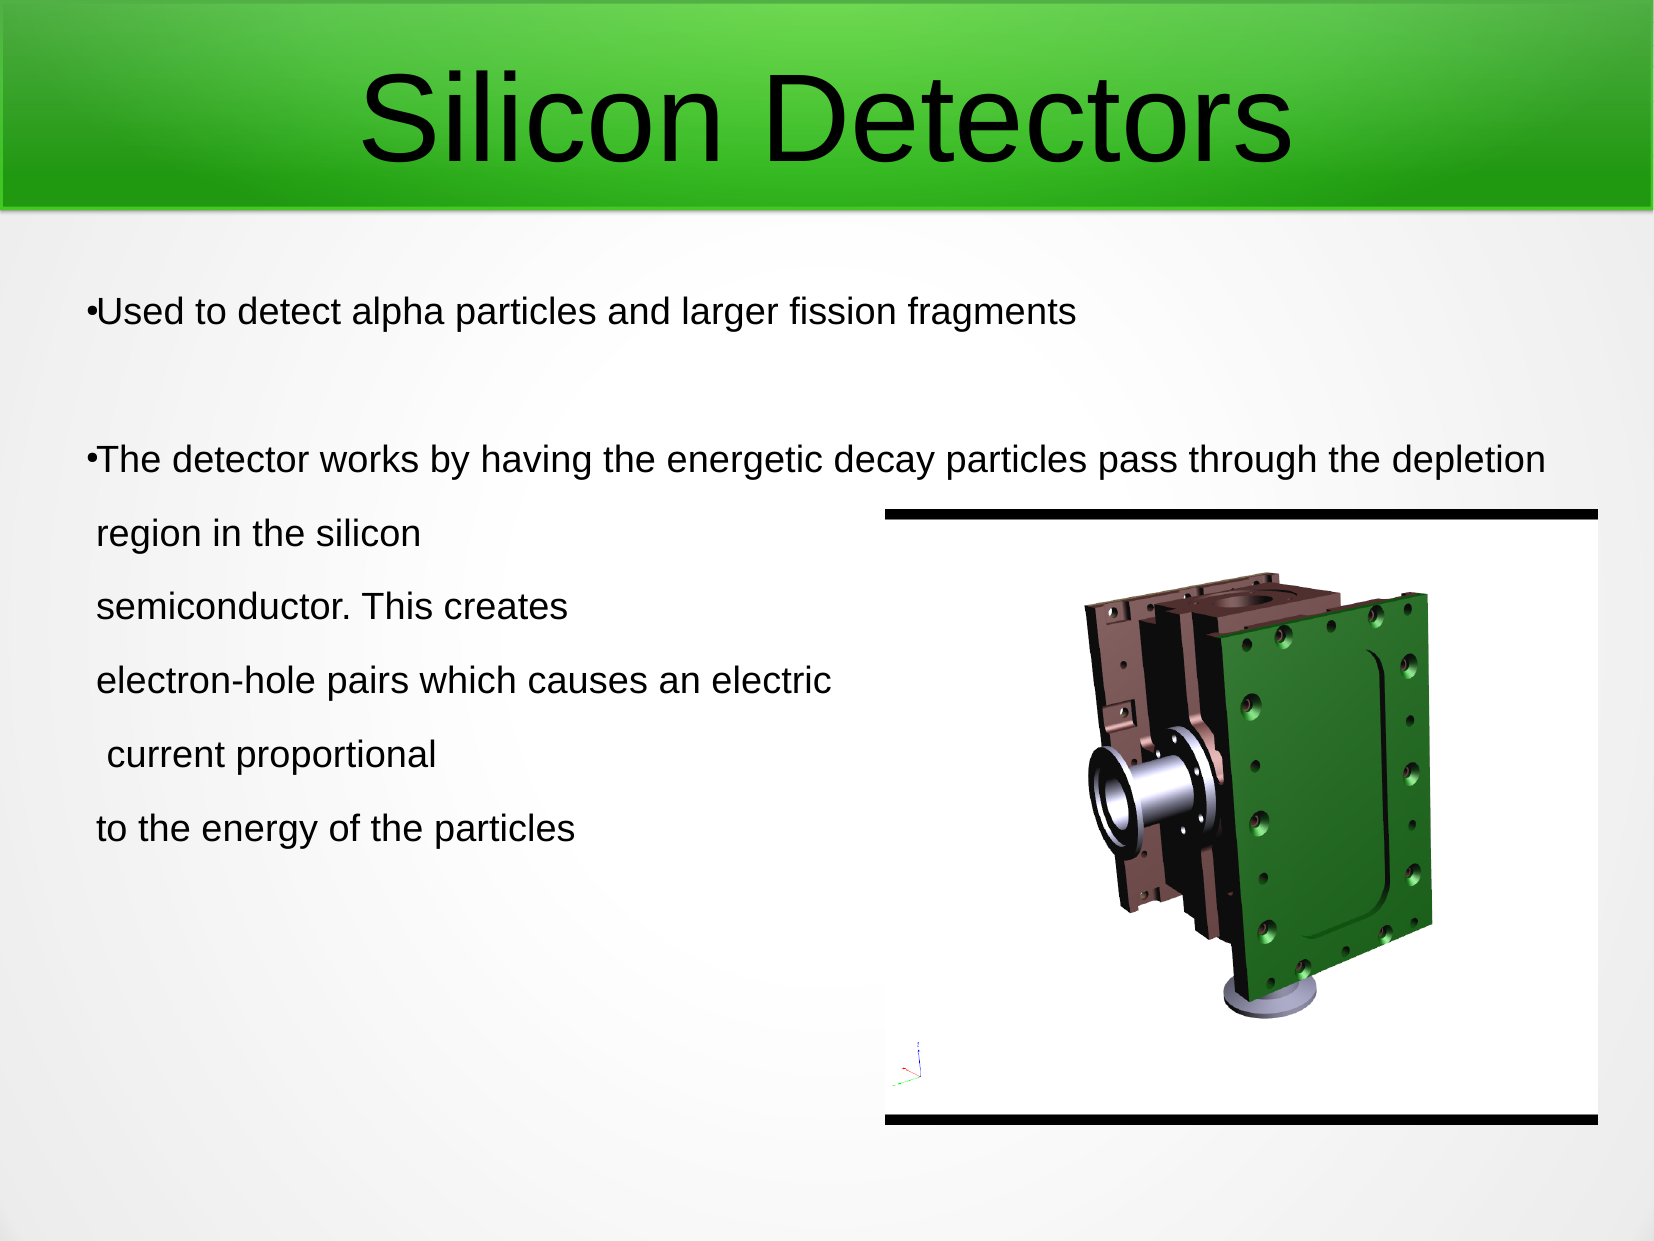

# Silicon Detectors
Used to detect alpha particles and larger fission fragments
The detector works by having the energetic decay particles pass through the depletion
region in the silicon
semiconductor. This creates
electron-hole pairs which causes an electric
 current proportional
to the energy of the particles